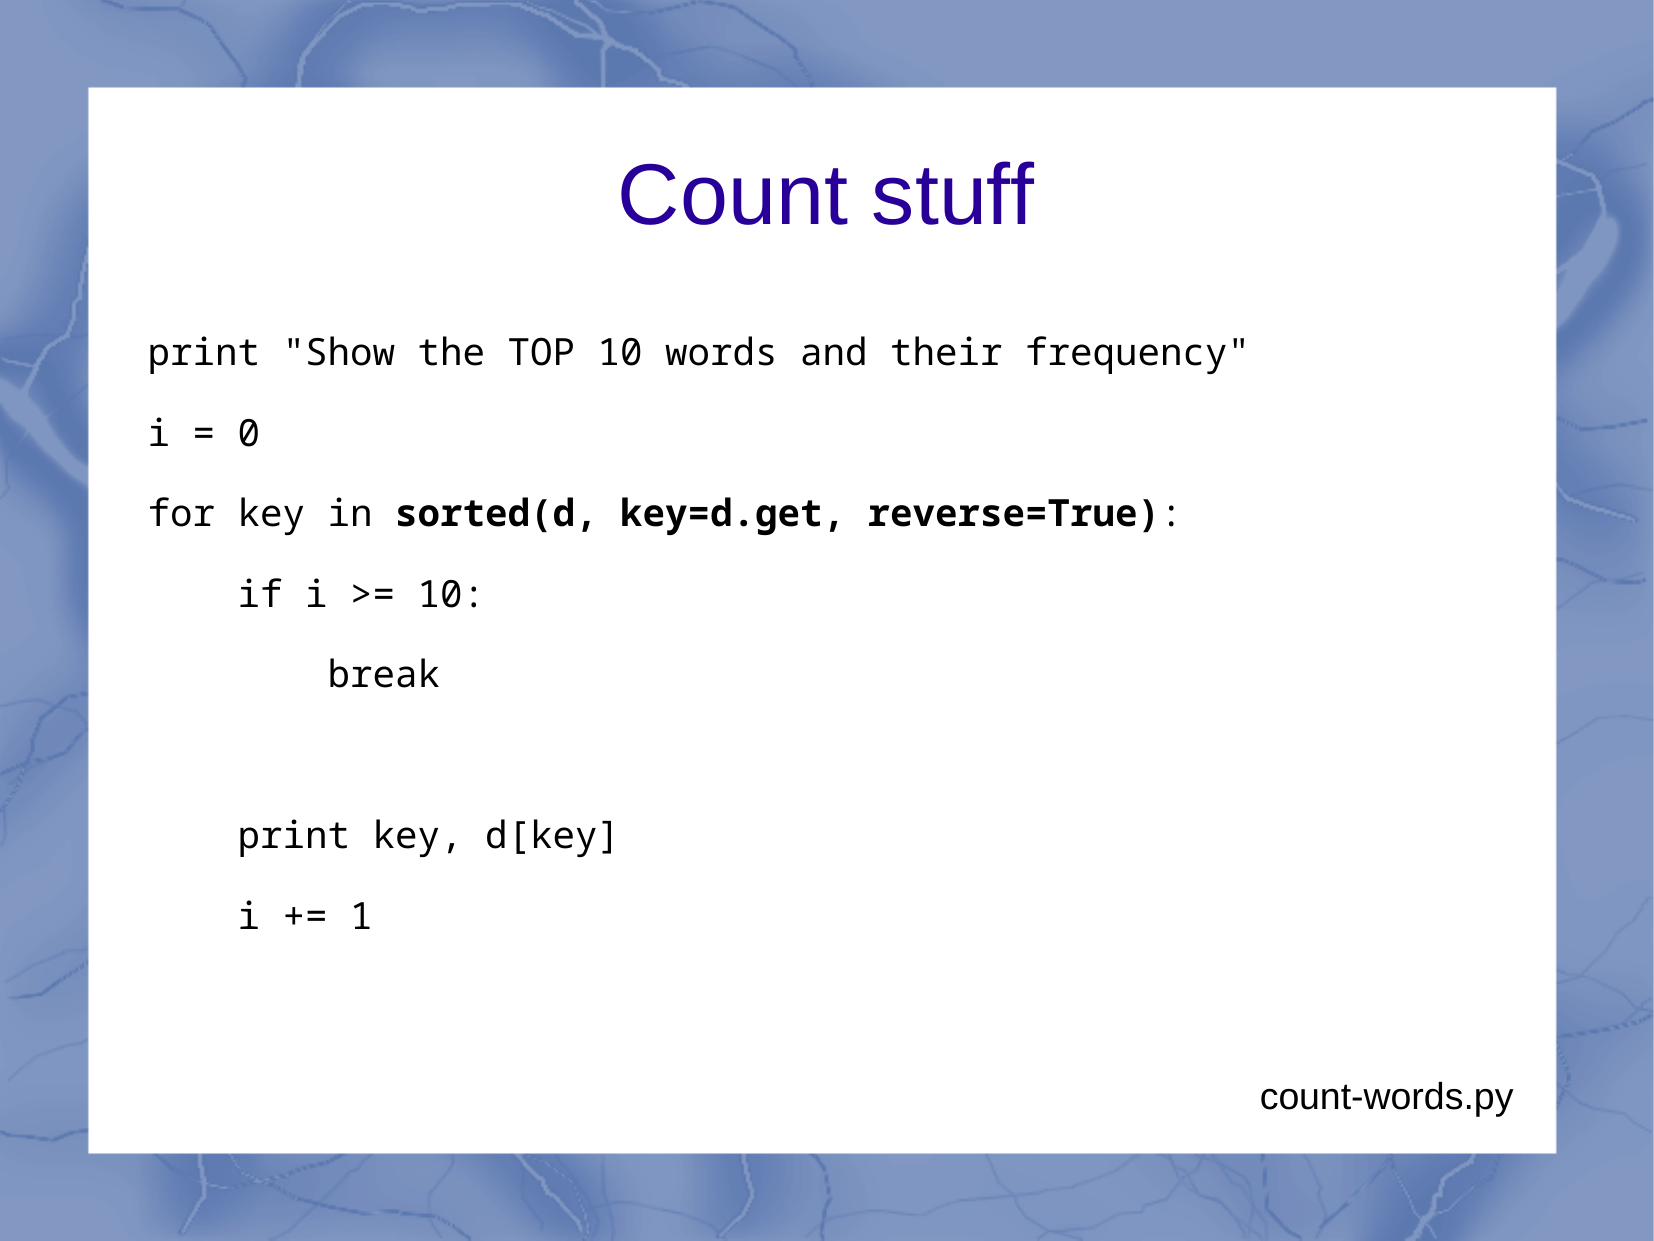

# Count stuff
print "Show the TOP 10 words and their frequency"
i = 0
for key in sorted(d, key=d.get, reverse=True):
 if i >= 10:
 break
 print key, d[key]
 i += 1
count-words.py